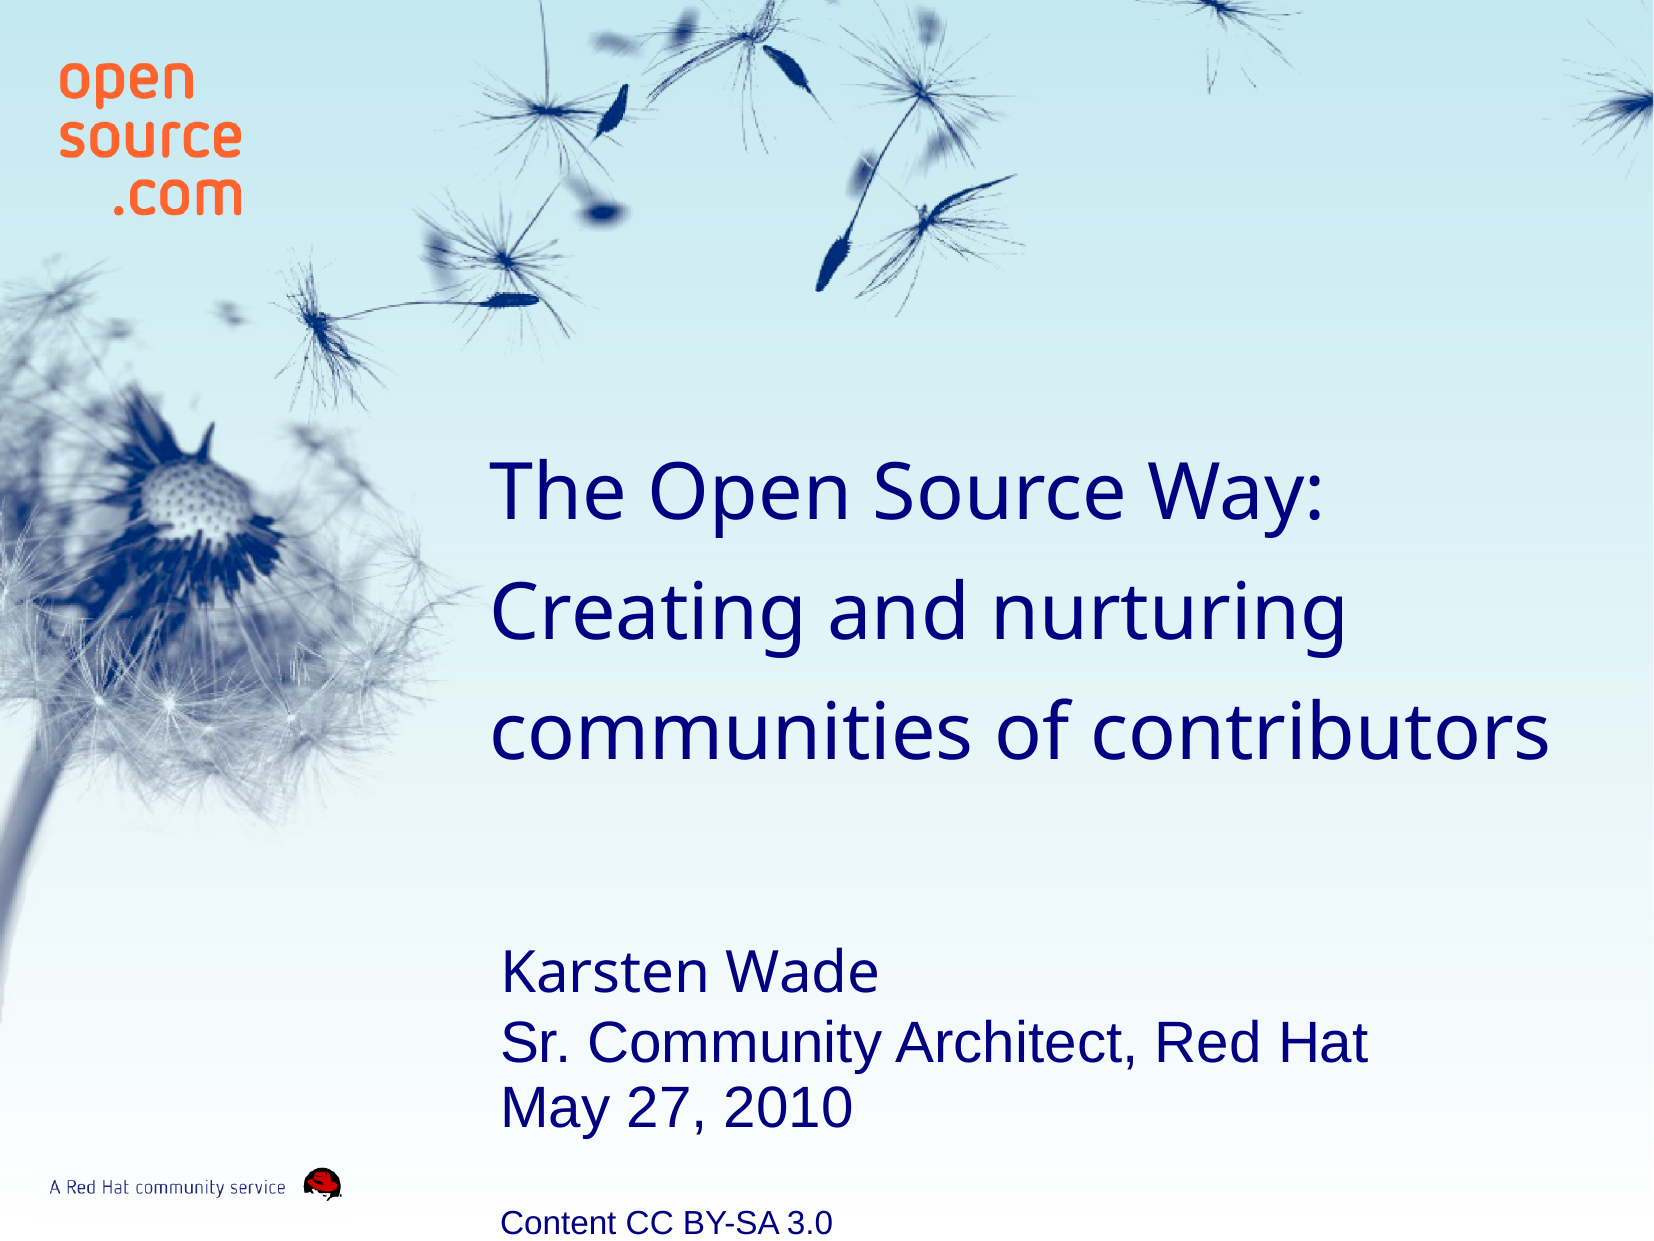

The Open Source Way:
Creating and nurturing
communities of contributors
Karsten Wade
Sr. Community Architect, Red Hat
May 27, 2010
Content CC BY-SA 3.0